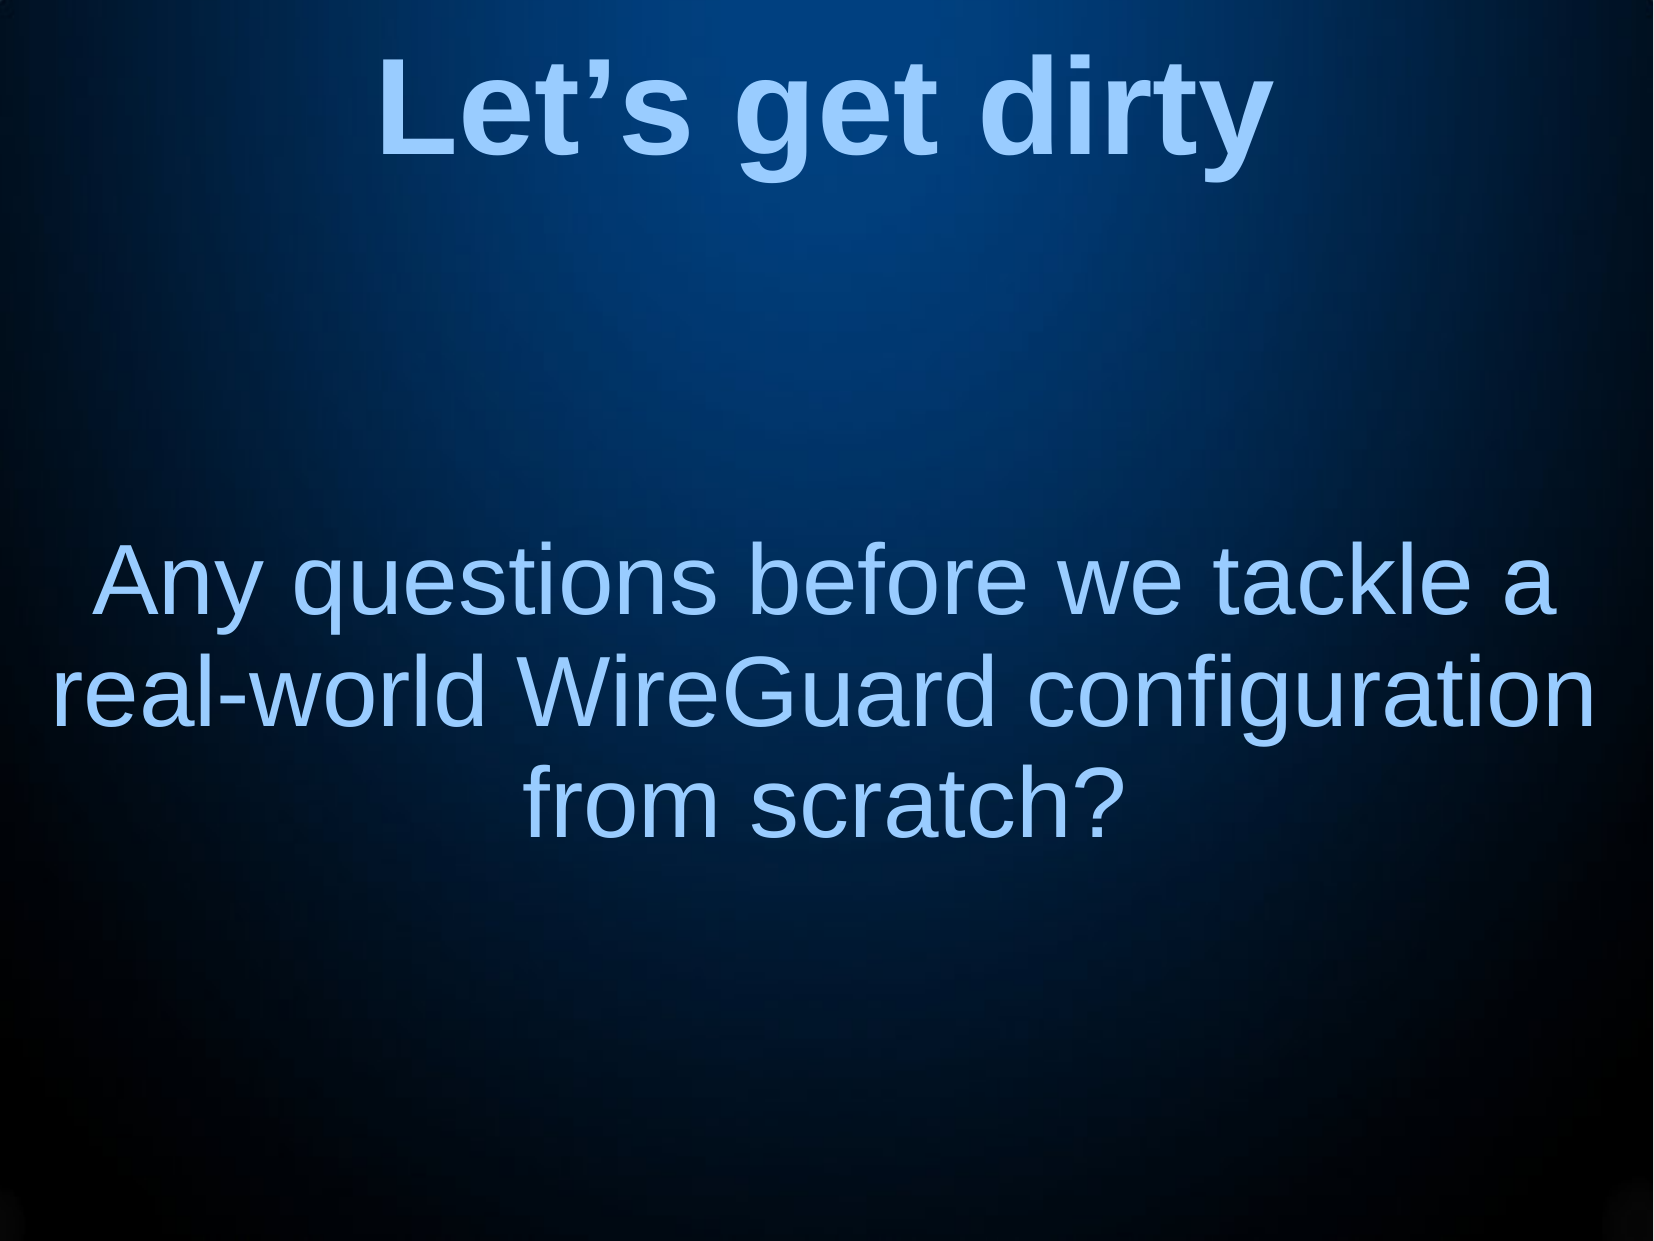

# Let’s get dirty
Any questions before we tackle a real-world WireGuard configuration from scratch?